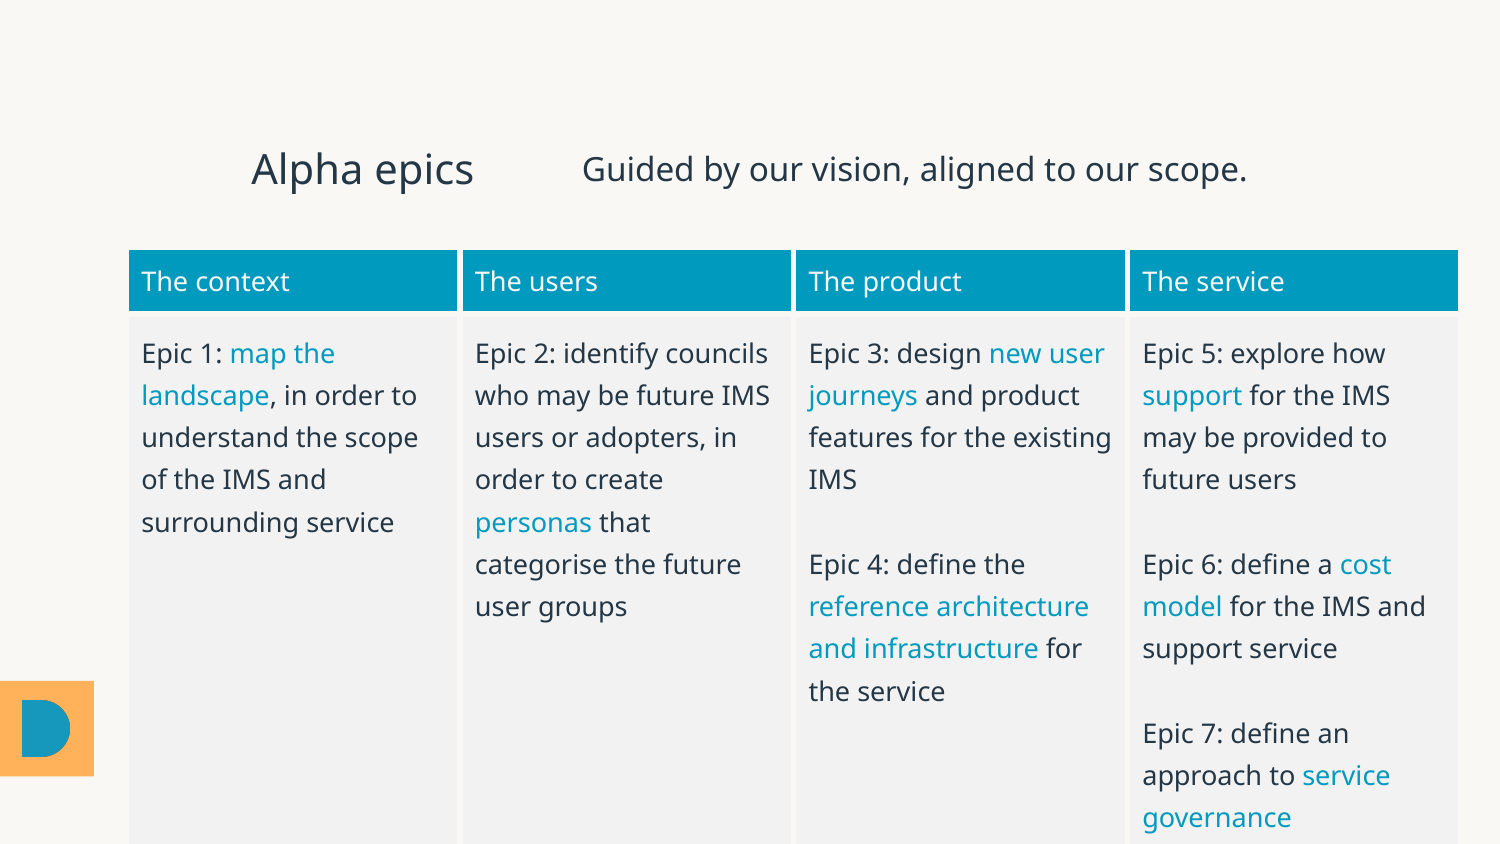

# Alpha epics
Guided by our vision, aligned to our scope.
| The context | The users | The product | The service |
| --- | --- | --- | --- |
| Epic 1: map the landscape, in order to understand the scope of the IMS and surrounding service | Epic 2: identify councils who may be future IMS users or adopters, in order to create personas that categorise the future user groups | Epic 3: design new user journeys and product features for the existing IMS Epic 4: define the reference architecture and infrastructure for the service | Epic 5: explore how support for the IMS may be provided to future users Epic 6: define a cost model for the IMS and support service Epic 7: define an approach to service governance |